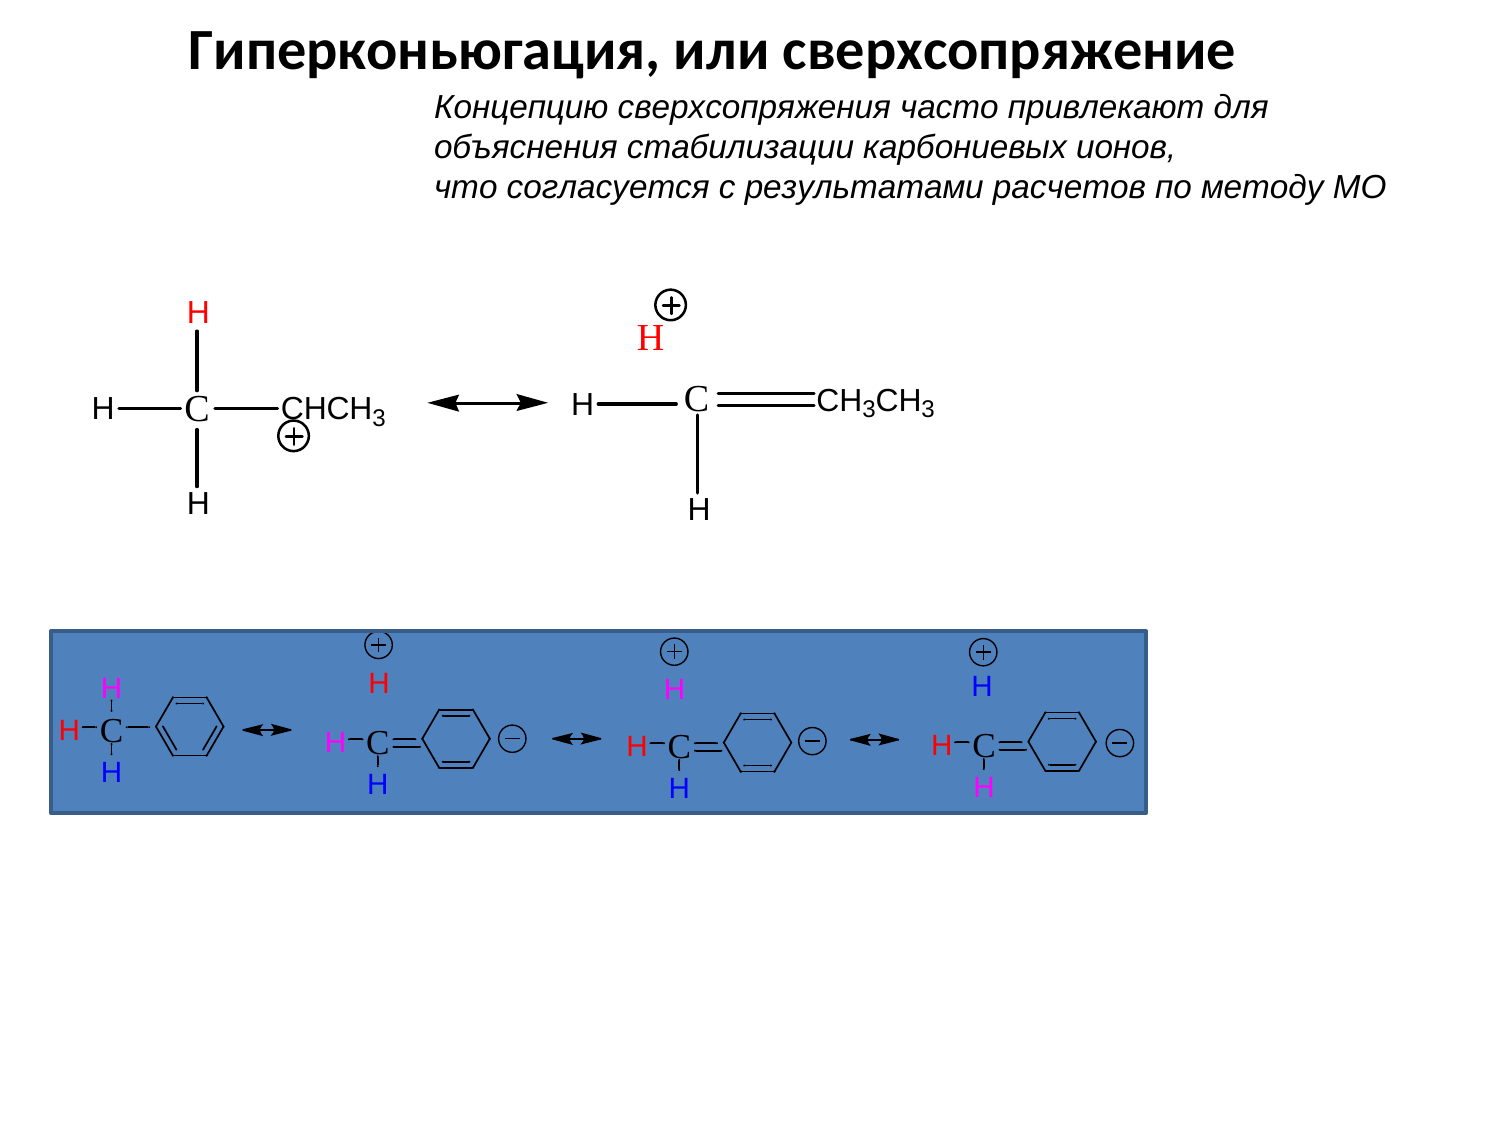

# Гиперконьюгация, или сверхсопряжение
Концепцию сверхсопряжения часто привлекают для
объяснения стабилизации карбониевых ионов,
что согласуется с результатами расчетов по методу МО